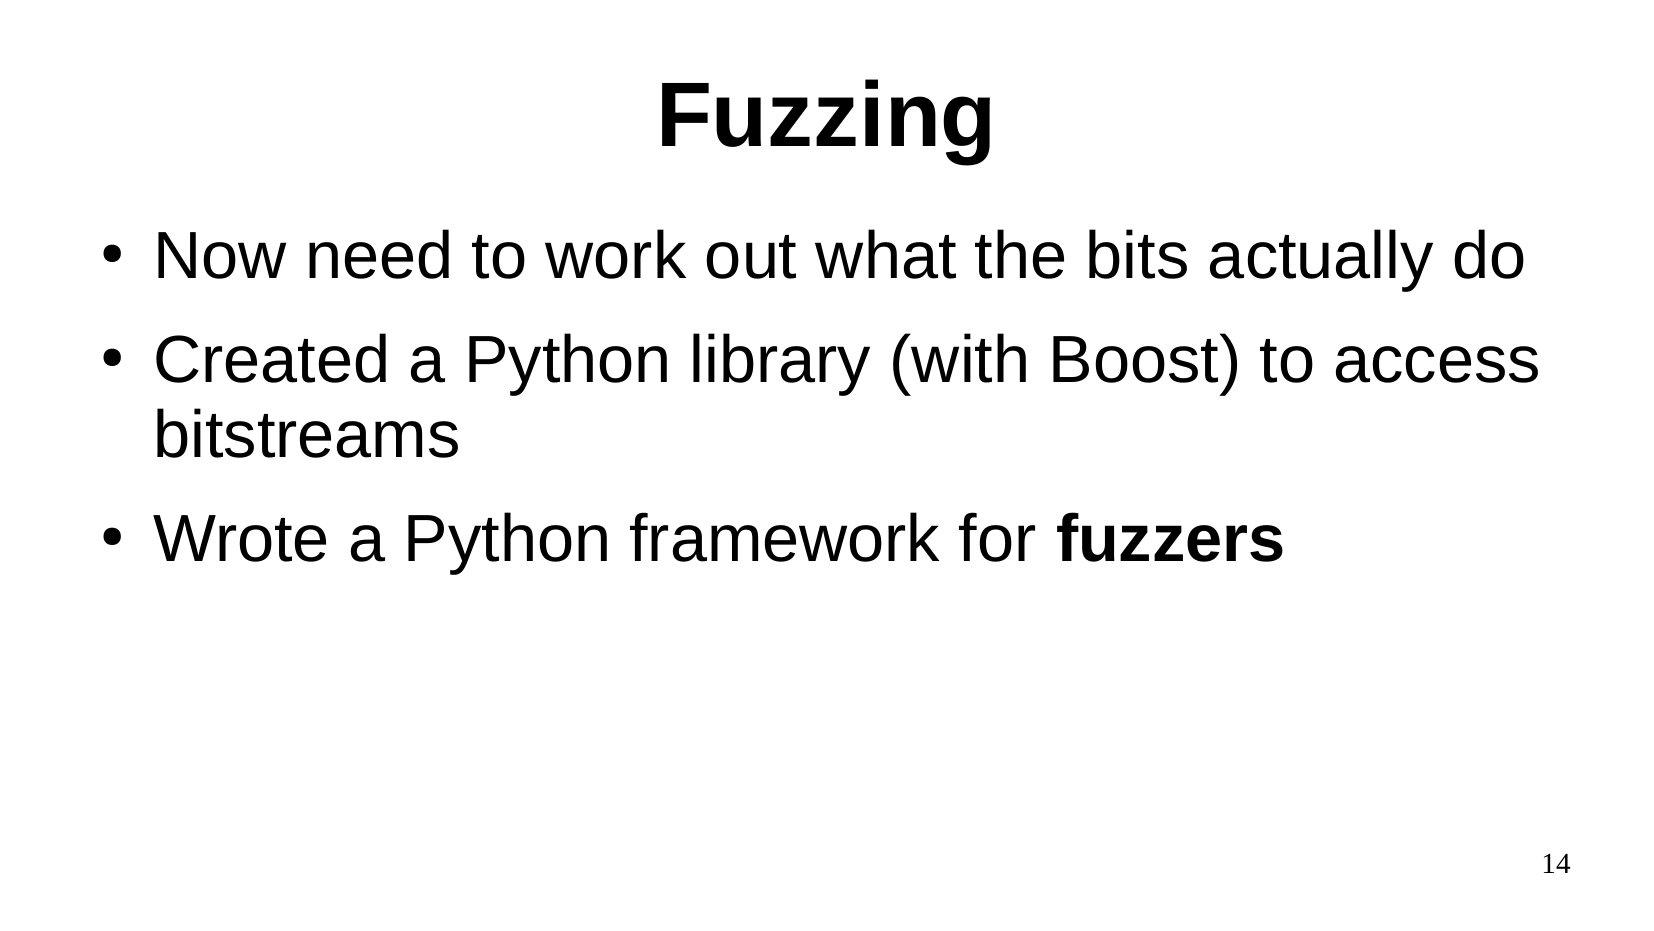

# Fuzzing
Now need to work out what the bits actually do
Created a Python library (with Boost) to access bitstreams
Wrote a Python framework for fuzzers